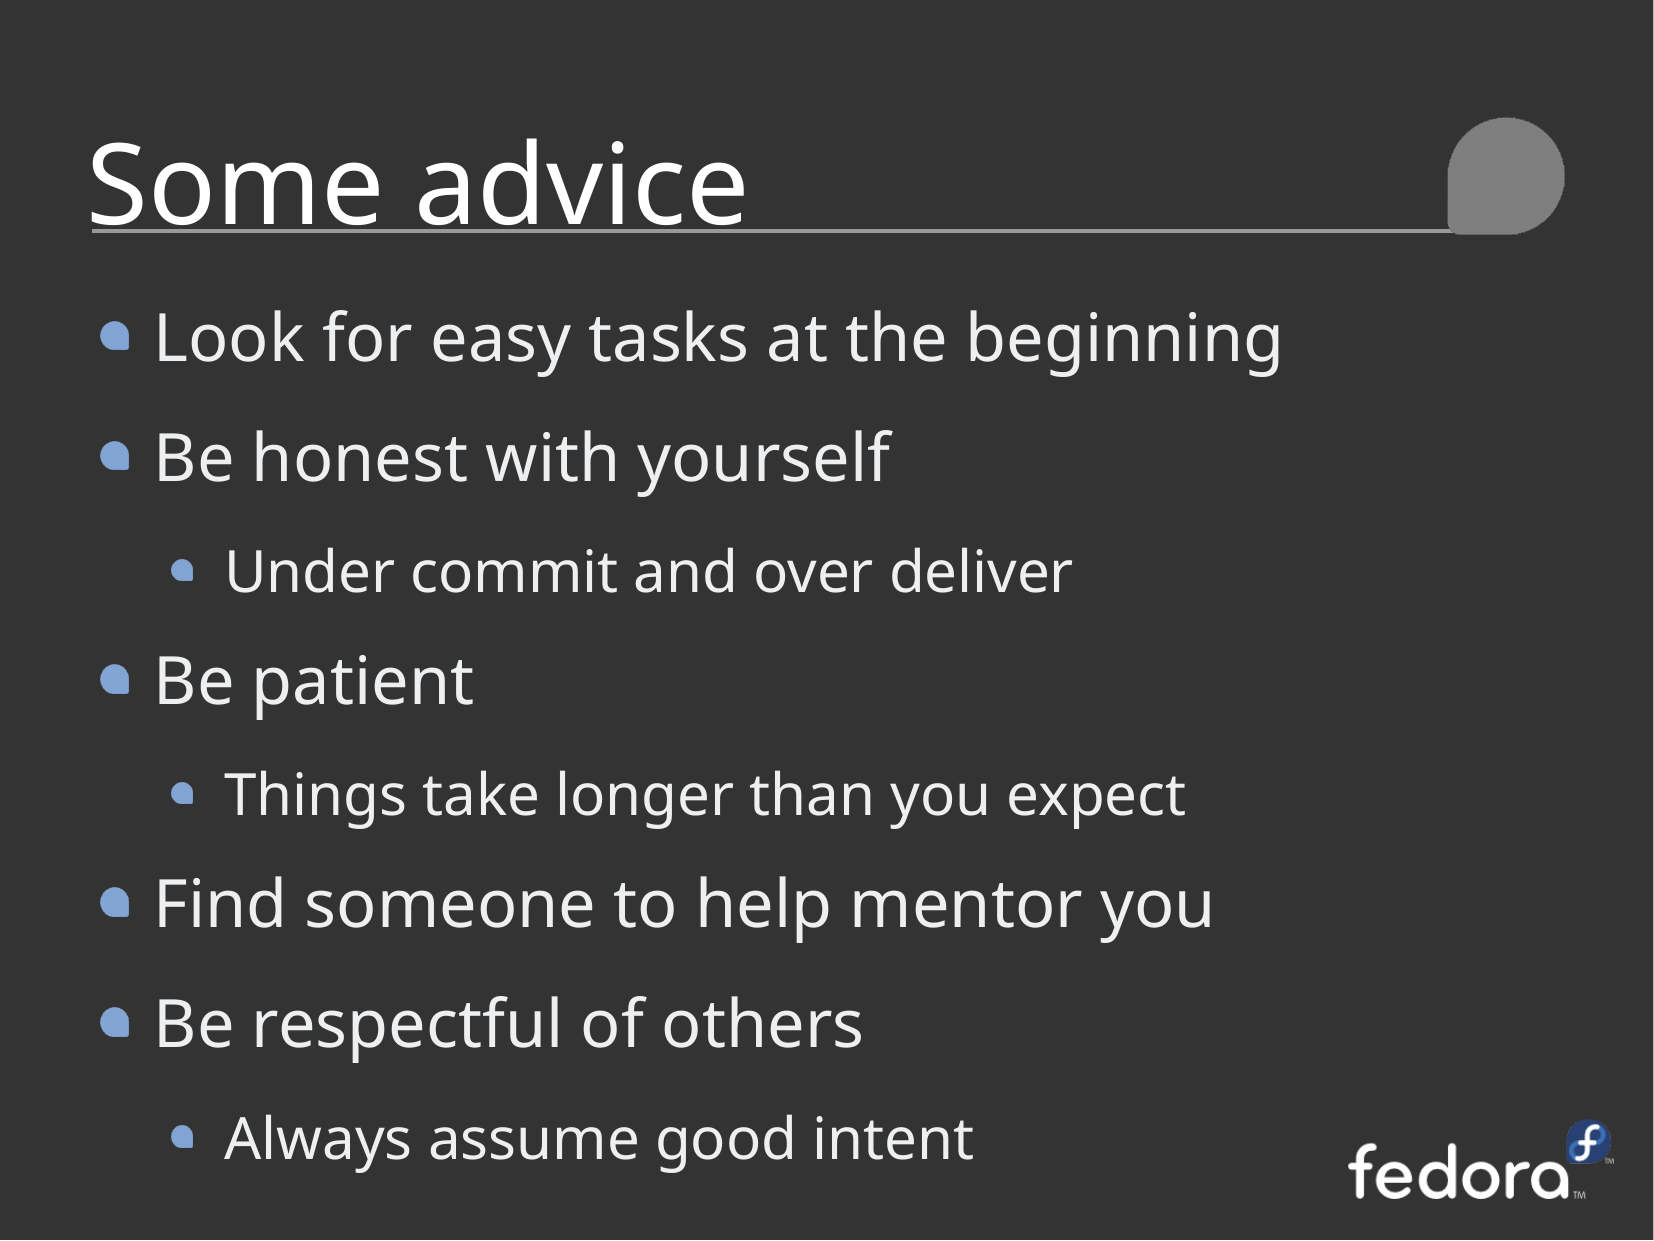

# Some advice
Look for easy tasks at the beginning
Be honest with yourself
Under commit and over deliver
Be patient
Things take longer than you expect
Find someone to help mentor you
Be respectful of others
Always assume good intent